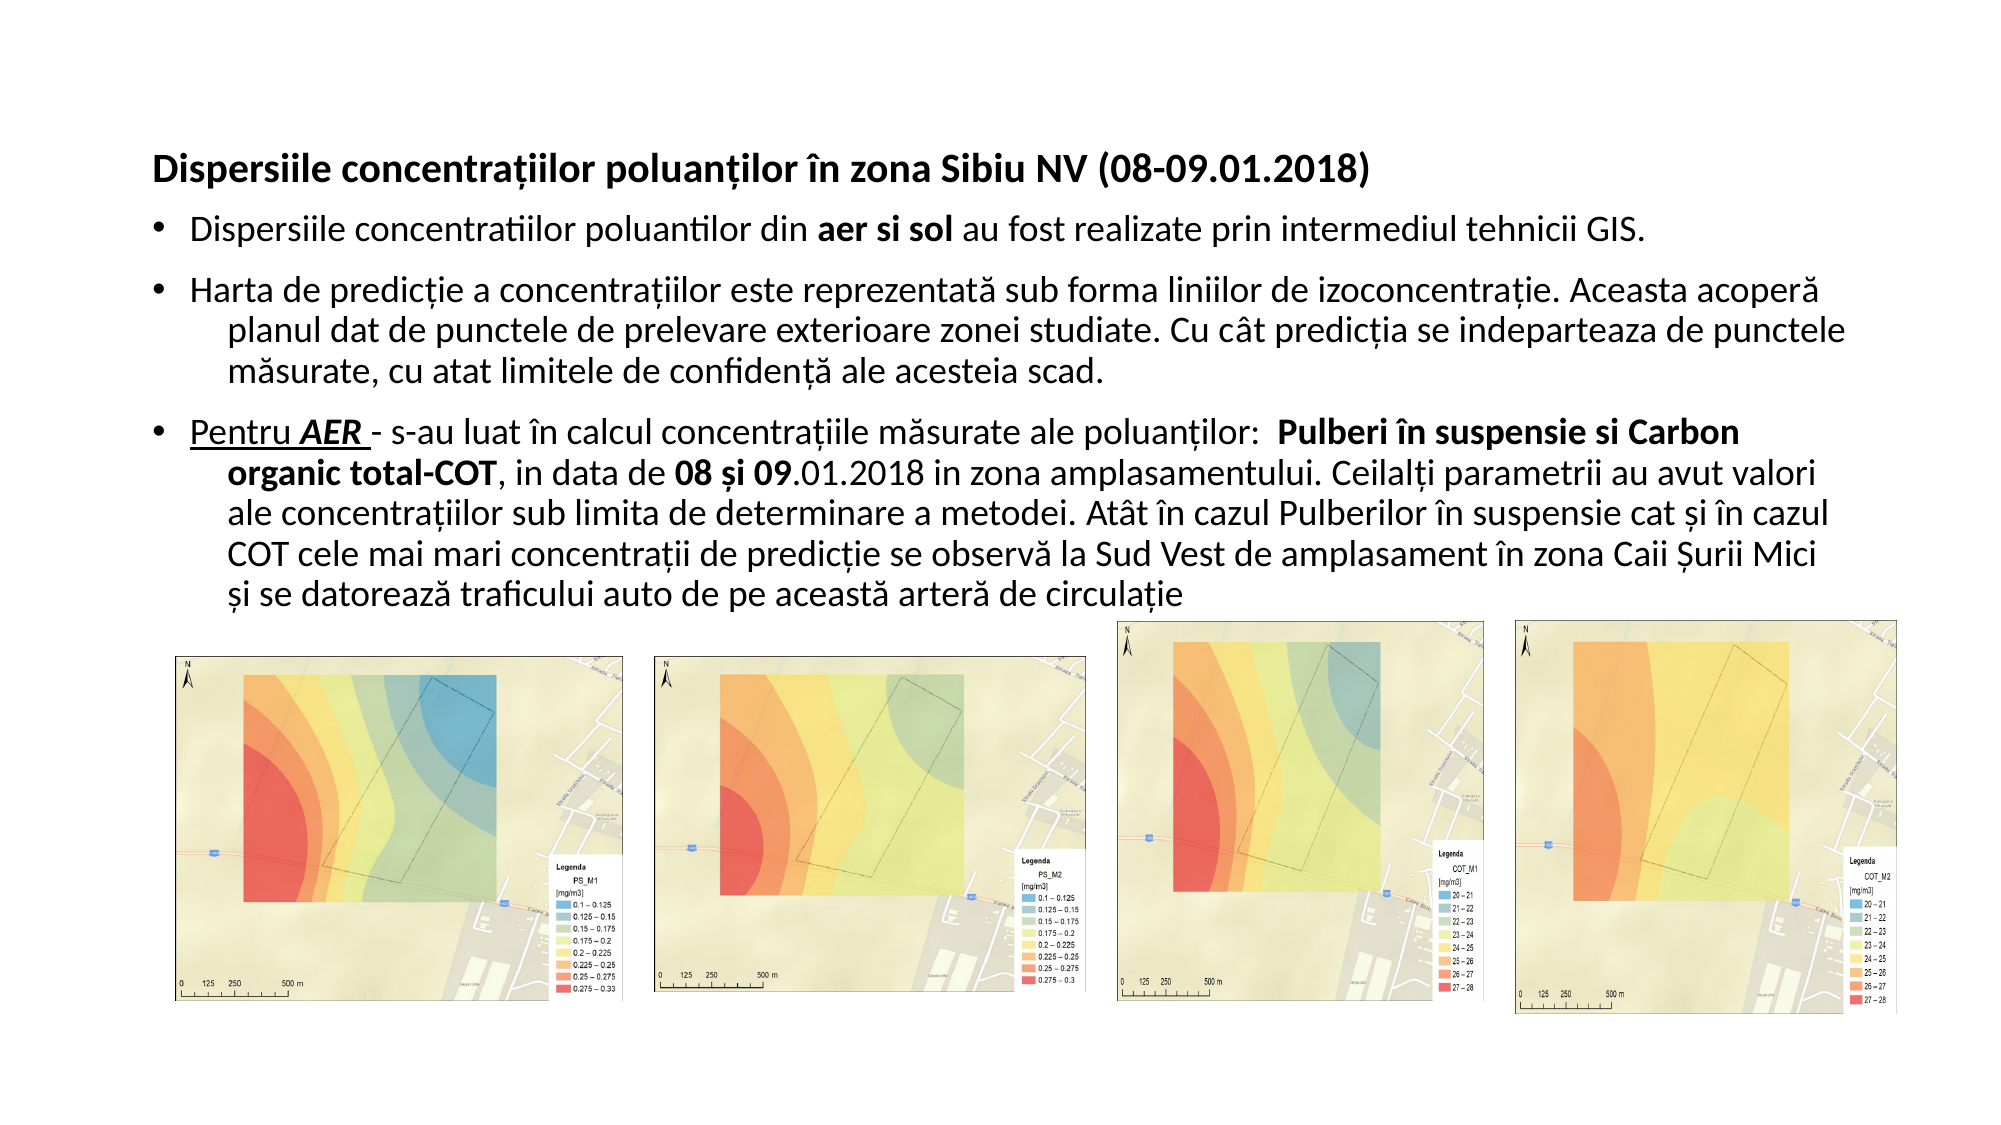

# Dispersiile concentrațiilor poluanților în zona Sibiu NV (08-09.01.2018)
Dispersiile concentratiilor poluantilor din aer si sol au fost realizate prin intermediul tehnicii GIS.
Harta de predicție a concentrațiilor este reprezentată sub forma liniilor de izoconcentrație. Aceasta acoperă planul dat de punctele de prelevare exterioare zonei studiate. Cu cât predicția se indeparteaza de punctele măsurate, cu atat limitele de confidență ale acesteia scad.
Pentru AER - s-au luat în calcul concentrațiile măsurate ale poluanților: Pulberi în suspensie si Carbon organic total-COT, in data de 08 și 09.01.2018 in zona amplasamentului. Ceilalți parametrii au avut valori ale concentrațiilor sub limita de determinare a metodei. Atât în cazul Pulberilor în suspensie cat și în cazul COT cele mai mari concentrații de predicție se observă la Sud Vest de amplasament în zona Caii Șurii Mici și se datorează traficului auto de pe această arteră de circulație